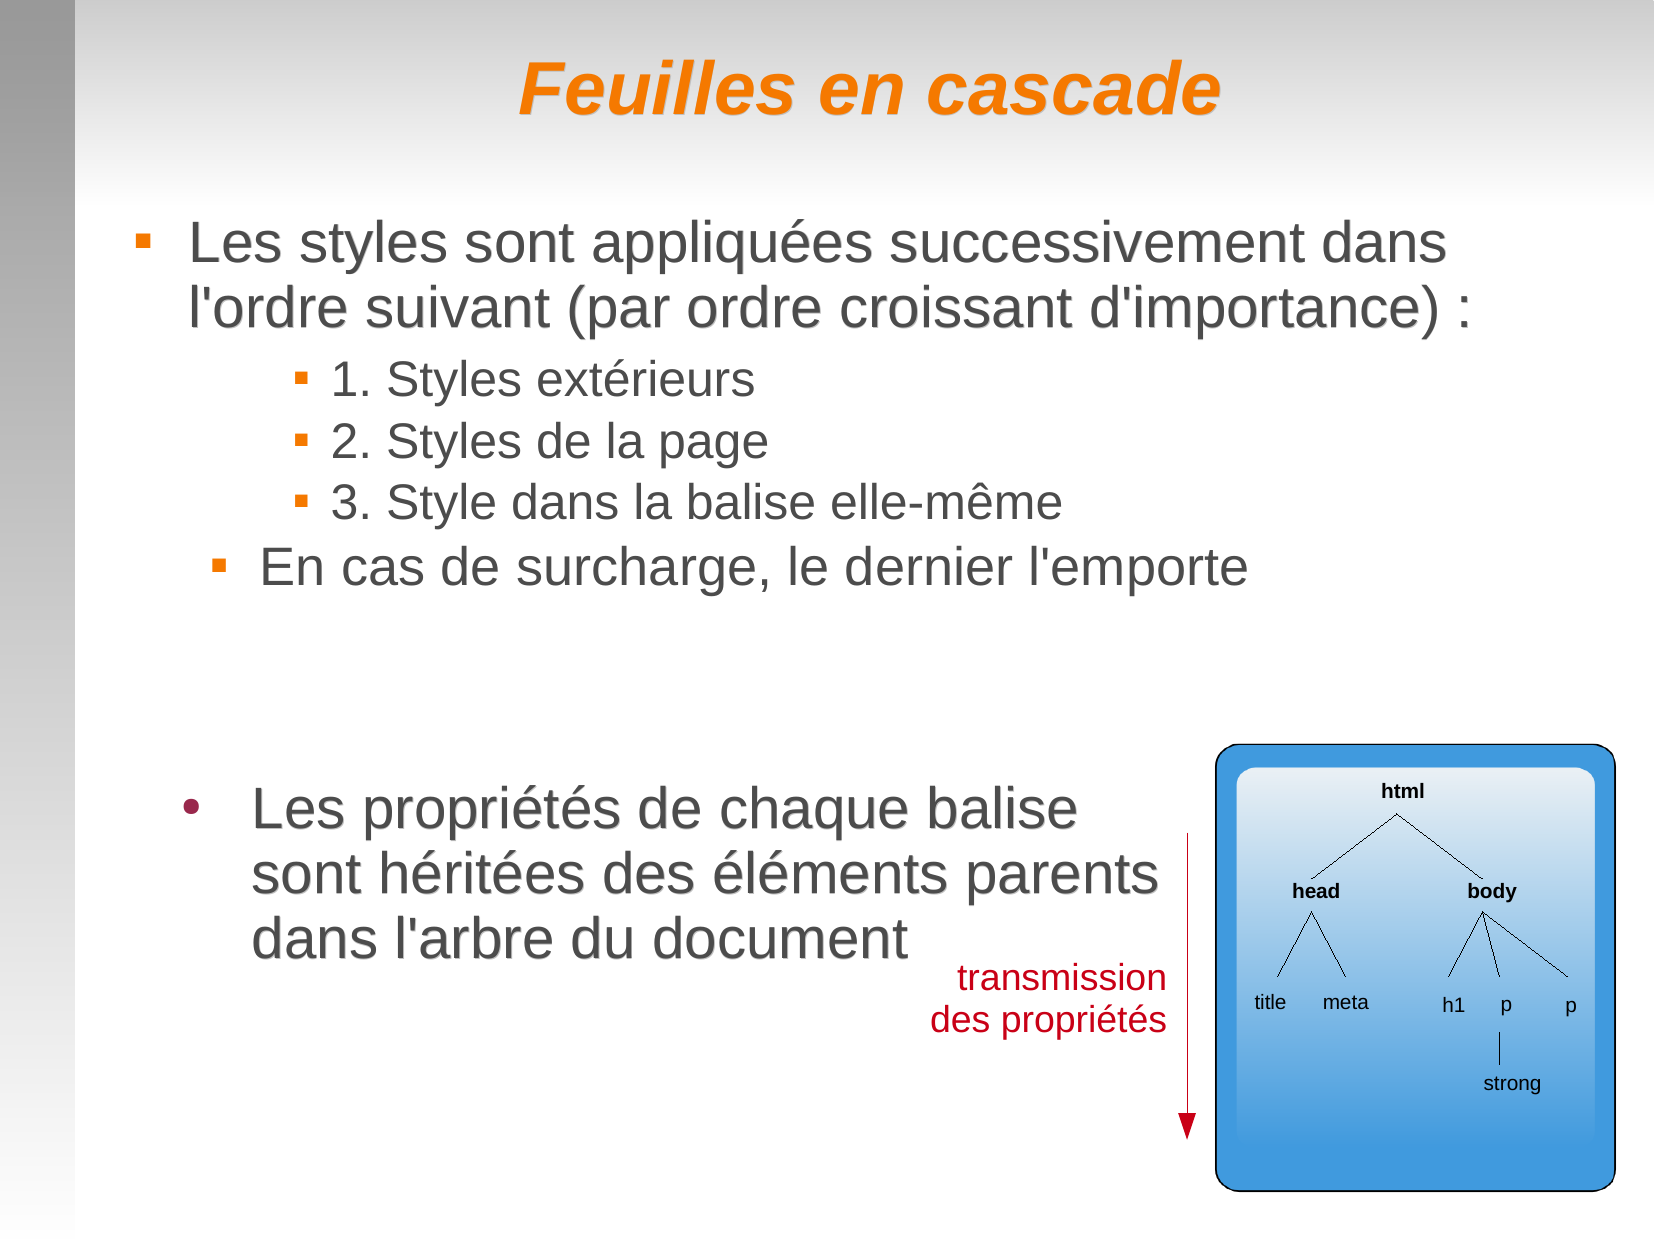

# Feuilles en cascade
Les styles sont appliquées successivement dans l'ordre suivant (par ordre croissant d'importance) :
1. Styles extérieurs
2. Styles de la page
3. Style dans la balise elle-même
En cas de surcharge, le dernier l'emporte
html
head
body
title
meta
p
h1
p
strong
Les propriétés de chaque balise sont héritées des éléments parents dans l'arbre du document
transmission
des propriétés